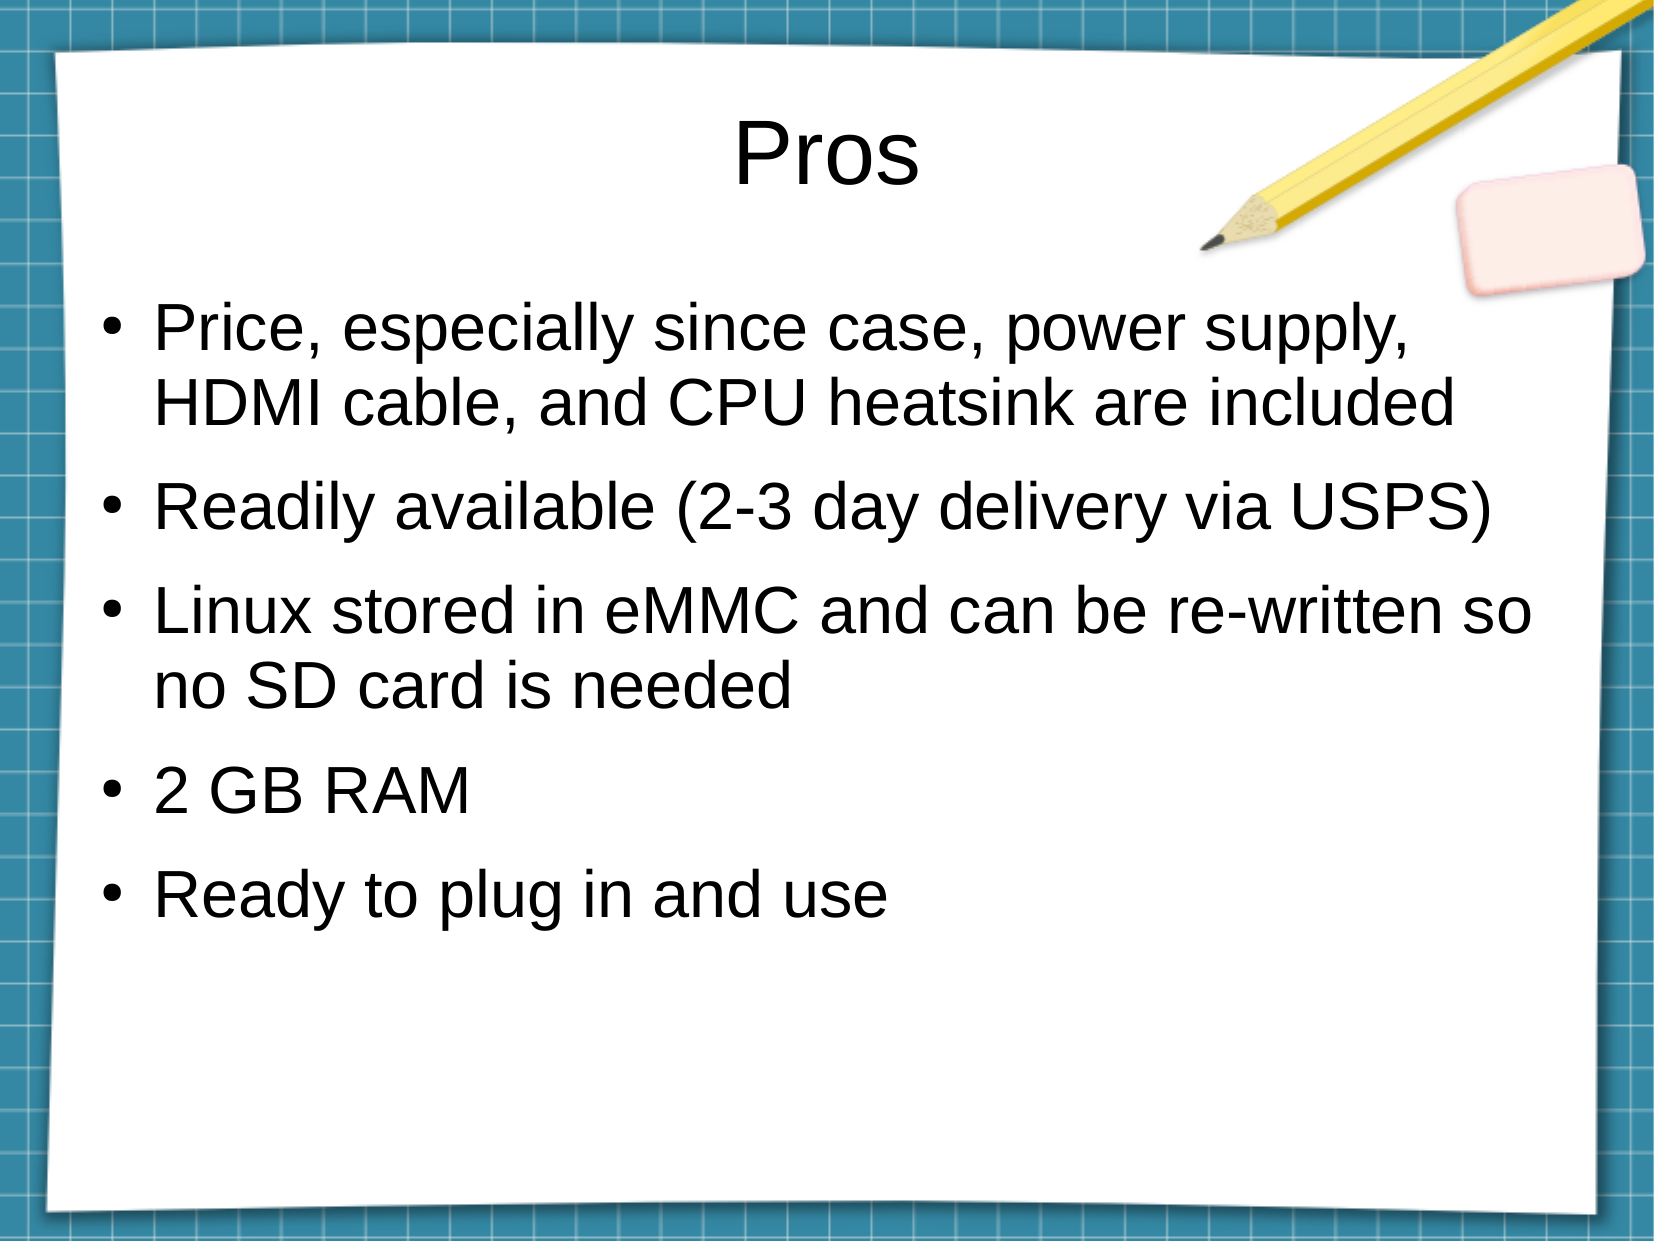

# Pros
Price, especially since case, power supply, HDMI cable, and CPU heatsink are included
Readily available (2-3 day delivery via USPS)
Linux stored in eMMC and can be re-written so no SD card is needed
2 GB RAM
Ready to plug in and use